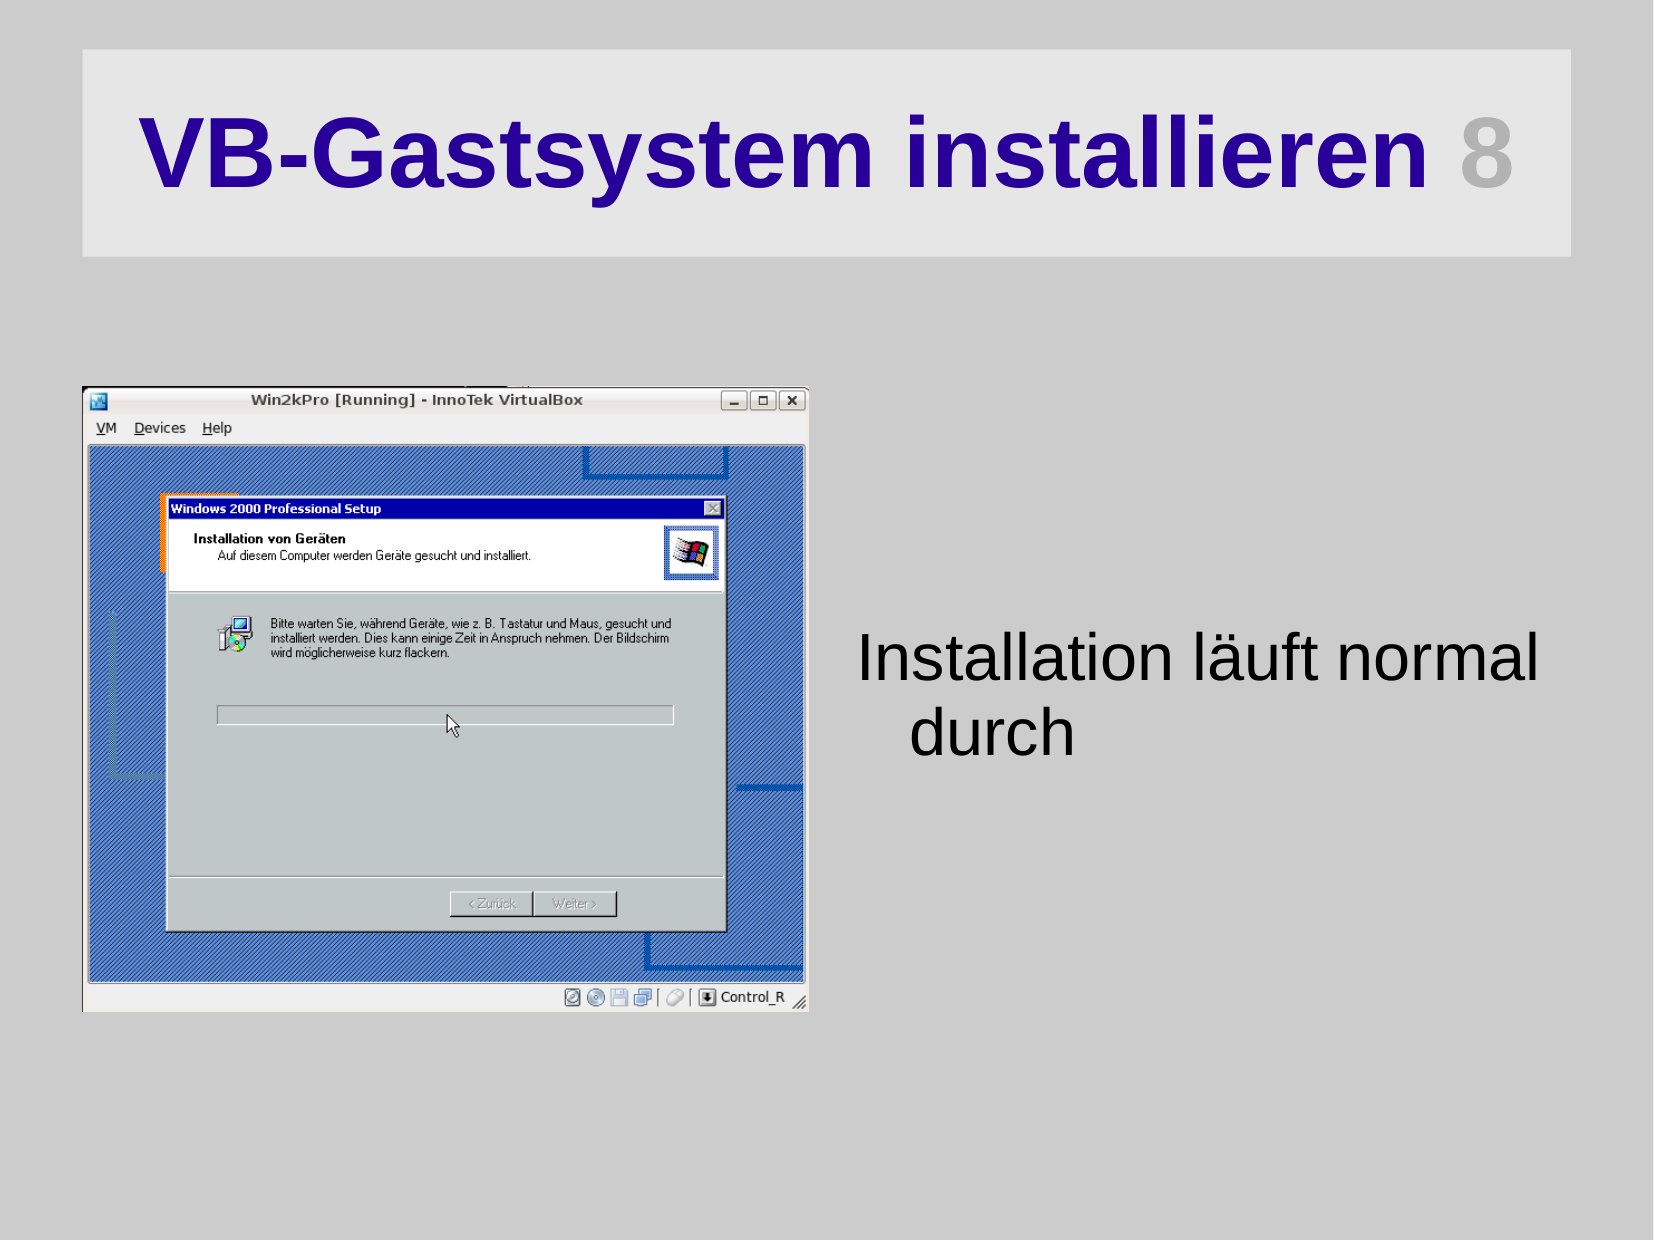

# VB-Gastsystem installieren 8
Installation läuft normal durch